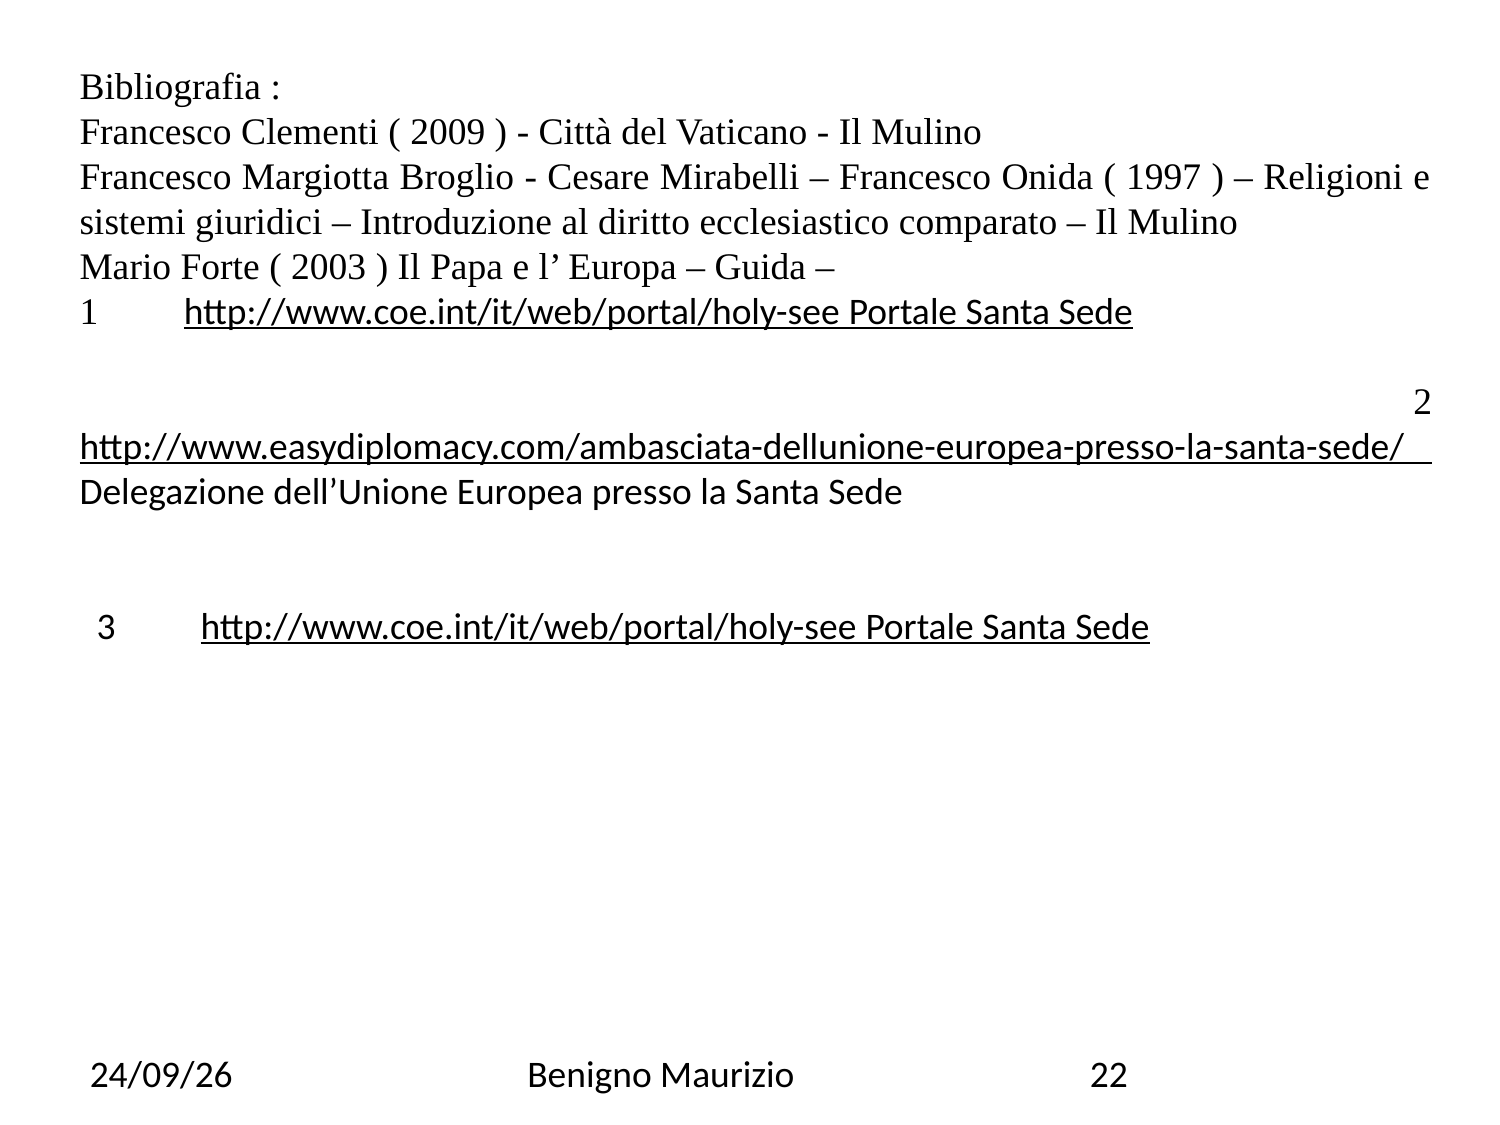

Bibliografia :
Francesco Clementi ( 2009 ) - Città del Vaticano - Il Mulino
Francesco Margiotta Broglio - Cesare Mirabelli – Francesco Onida ( 1997 ) – Religioni e sistemi giuridici – Introduzione al diritto ecclesiastico comparato – Il Mulino
Mario Forte ( 2003 ) Il Papa e l’ Europa – Guida –
1 http://www.coe.int/it/web/portal/holy-see Portale Santa Sede
 2 http://www.easydiplomacy.com/ambasciata-dellunione-europea-presso-la-santa-sede/ Delegazione dell’Unione Europea presso la Santa Sede
 3 http://www.coe.int/it/web/portal/holy-see Portale Santa Sede
Benigno Maurizio